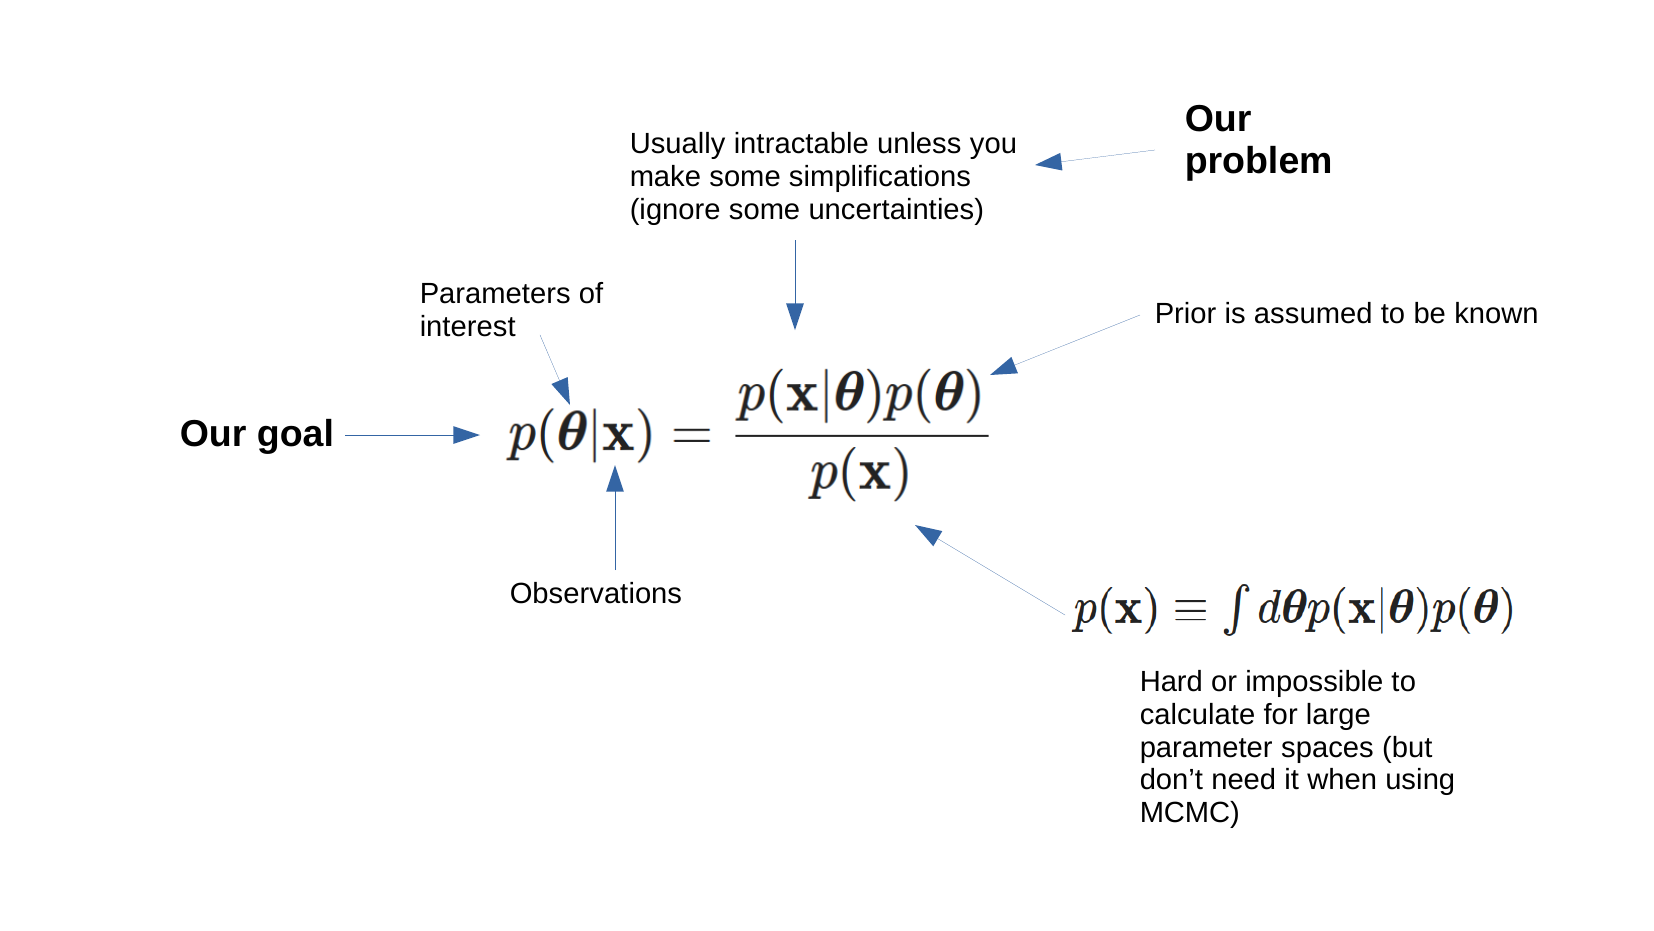

Our problem
Usually intractable unless you make some simplifications (ignore some uncertainties)
Parameters of interest
Prior is assumed to be known
Our goal
Observations
Hard or impossible to calculate for large parameter spaces (but don’t need it when using MCMC)